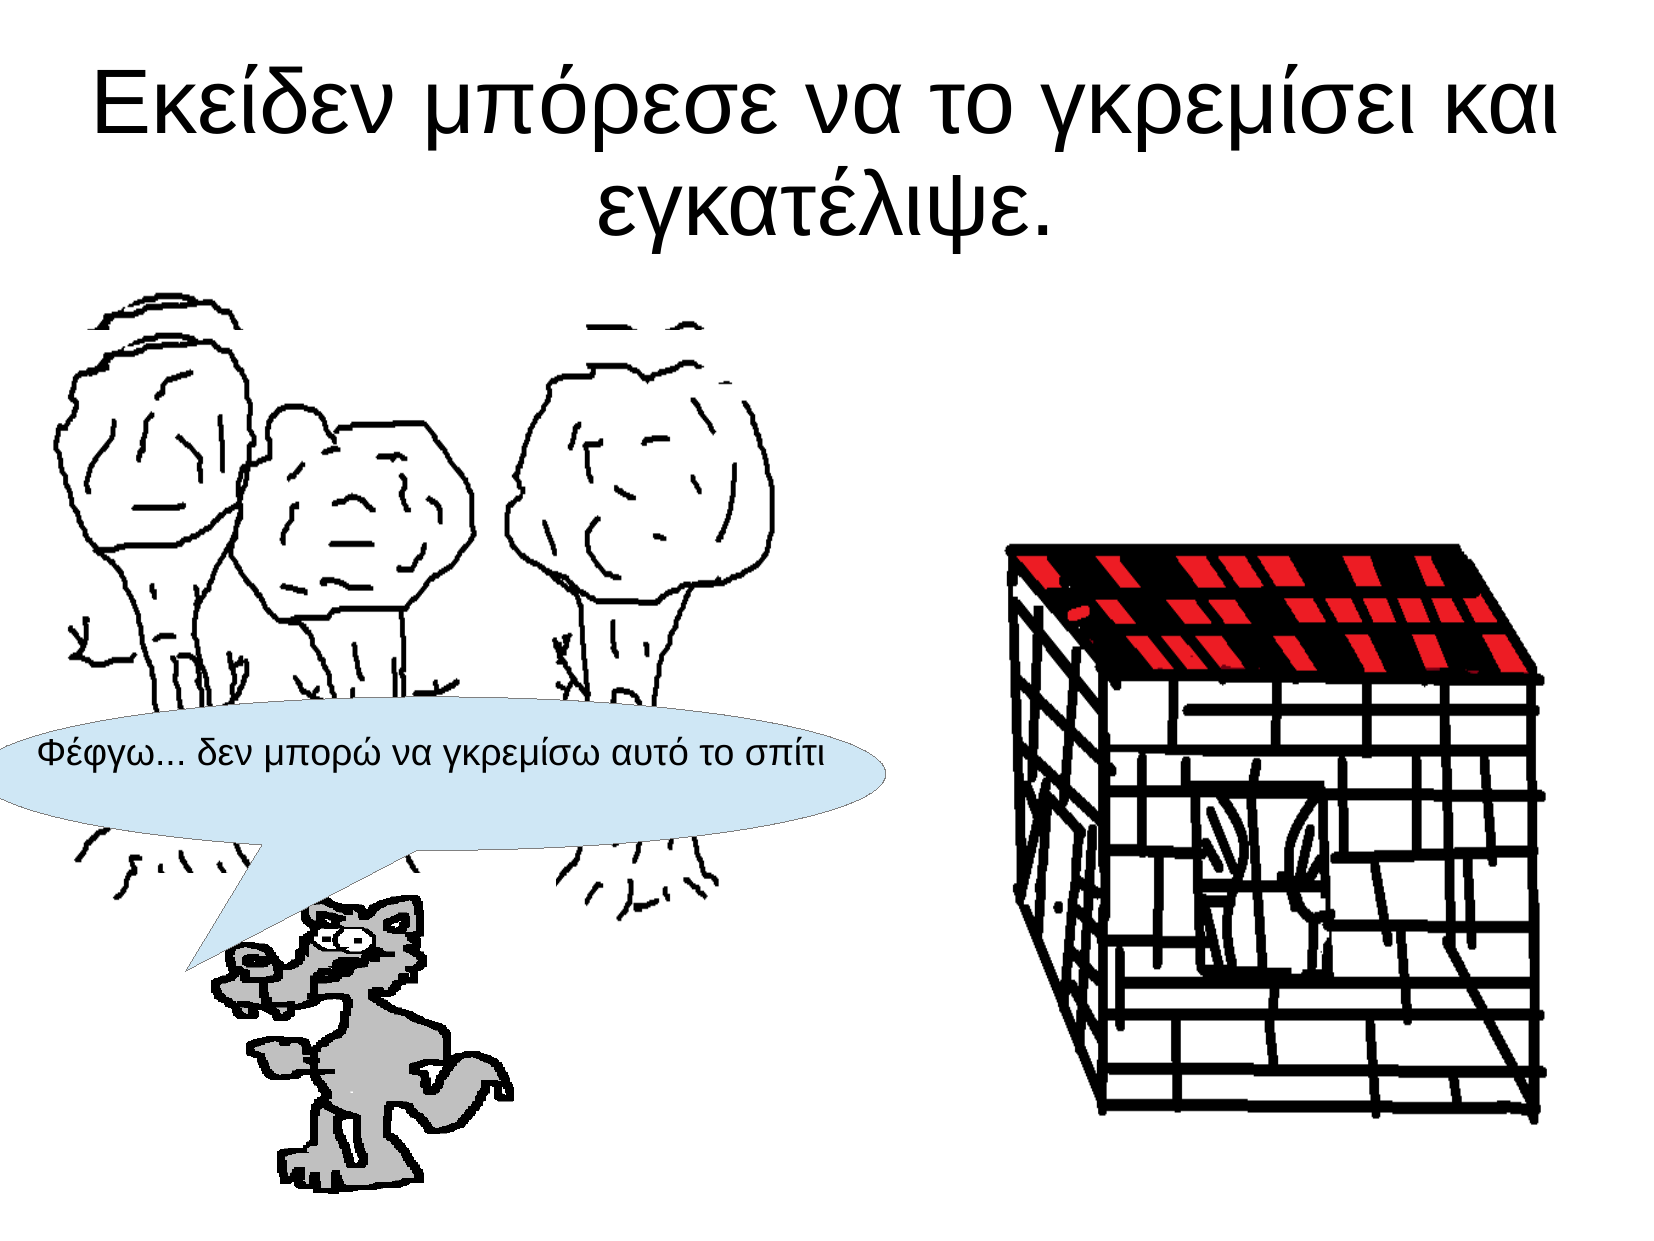

# Εκείδεν μπόρεσε να το γκρεμίσει και εγκατέλιψε.
 Οφφφφφφφφφφφφφ
Φέφγω... δεν μπορώ να γκρεμίσω αυτό το σπίτι